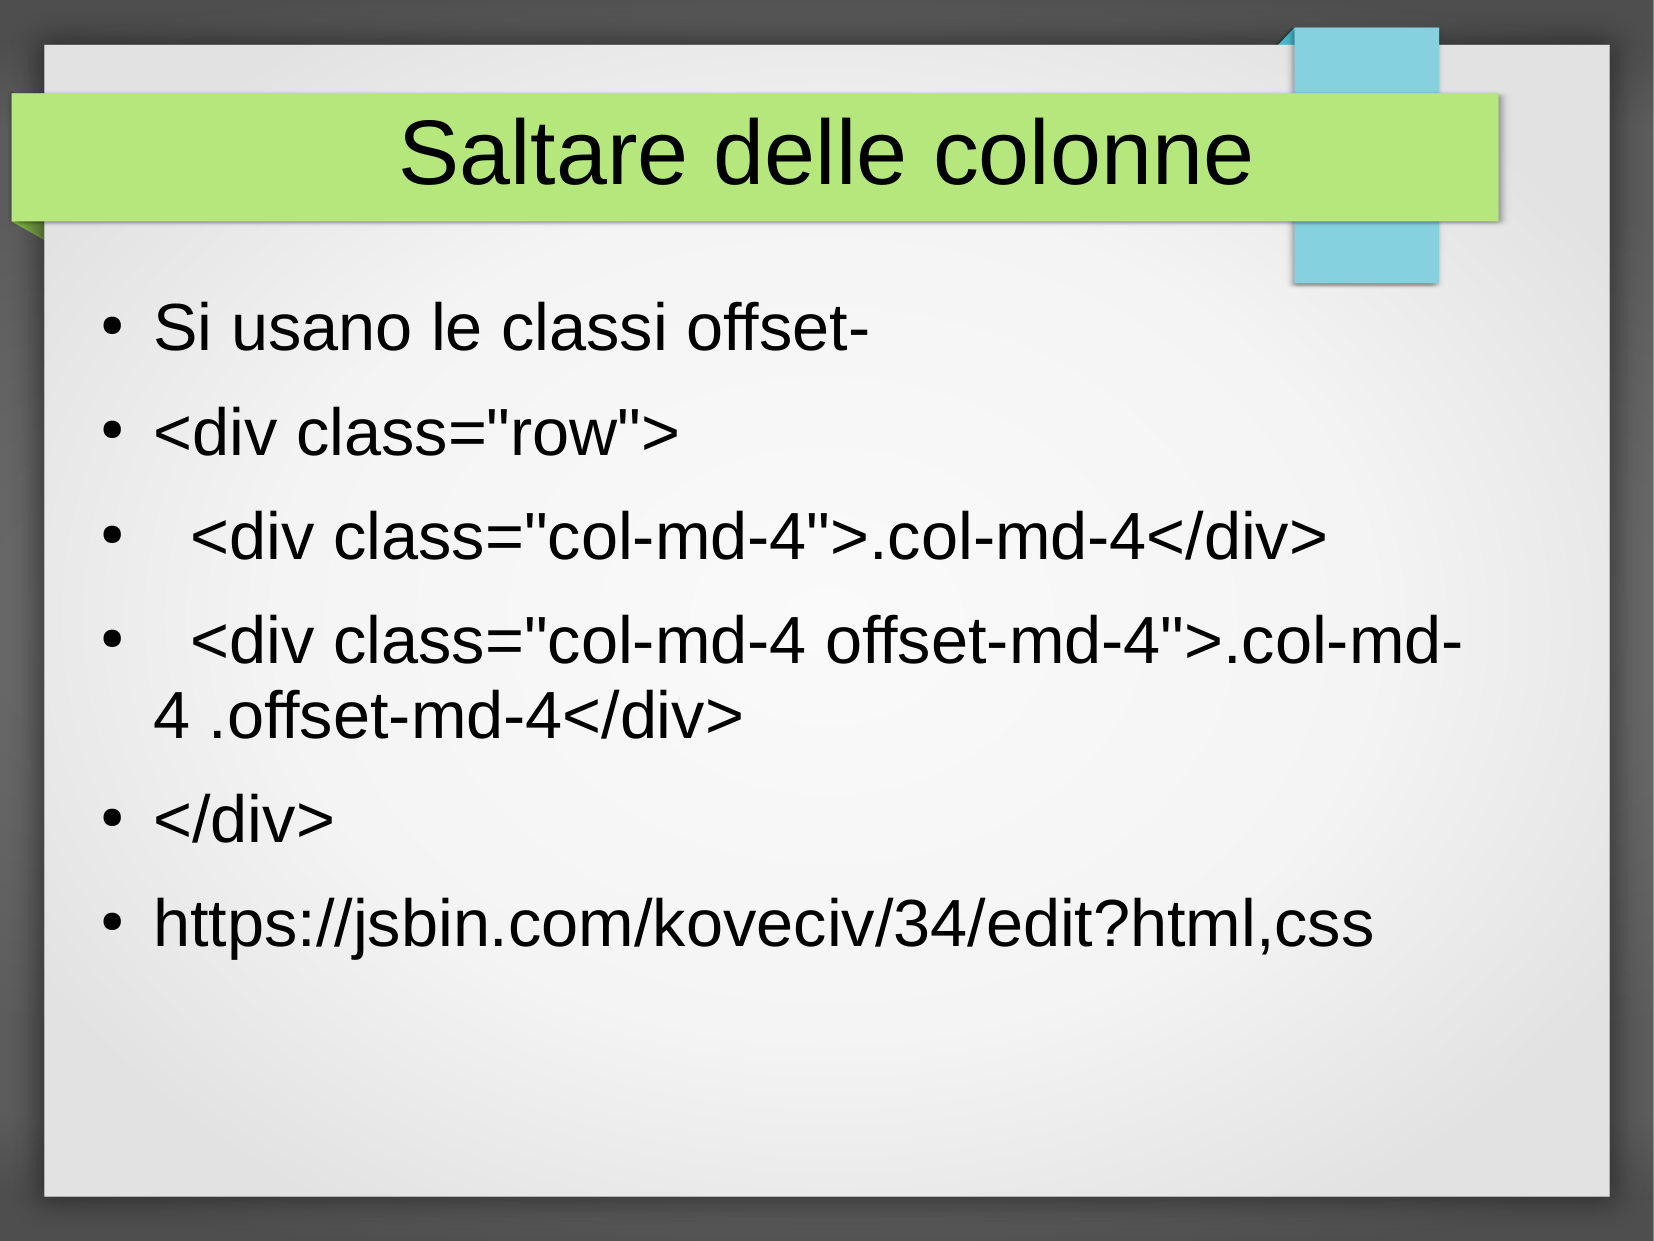

# Saltare delle colonne
Si usano le classi offset-
<div class="row">
 <div class="col-md-4">.col-md-4</div>
 <div class="col-md-4 offset-md-4">.col-md-4 .offset-md-4</div>
</div>
https://jsbin.com/koveciv/34/edit?html,css